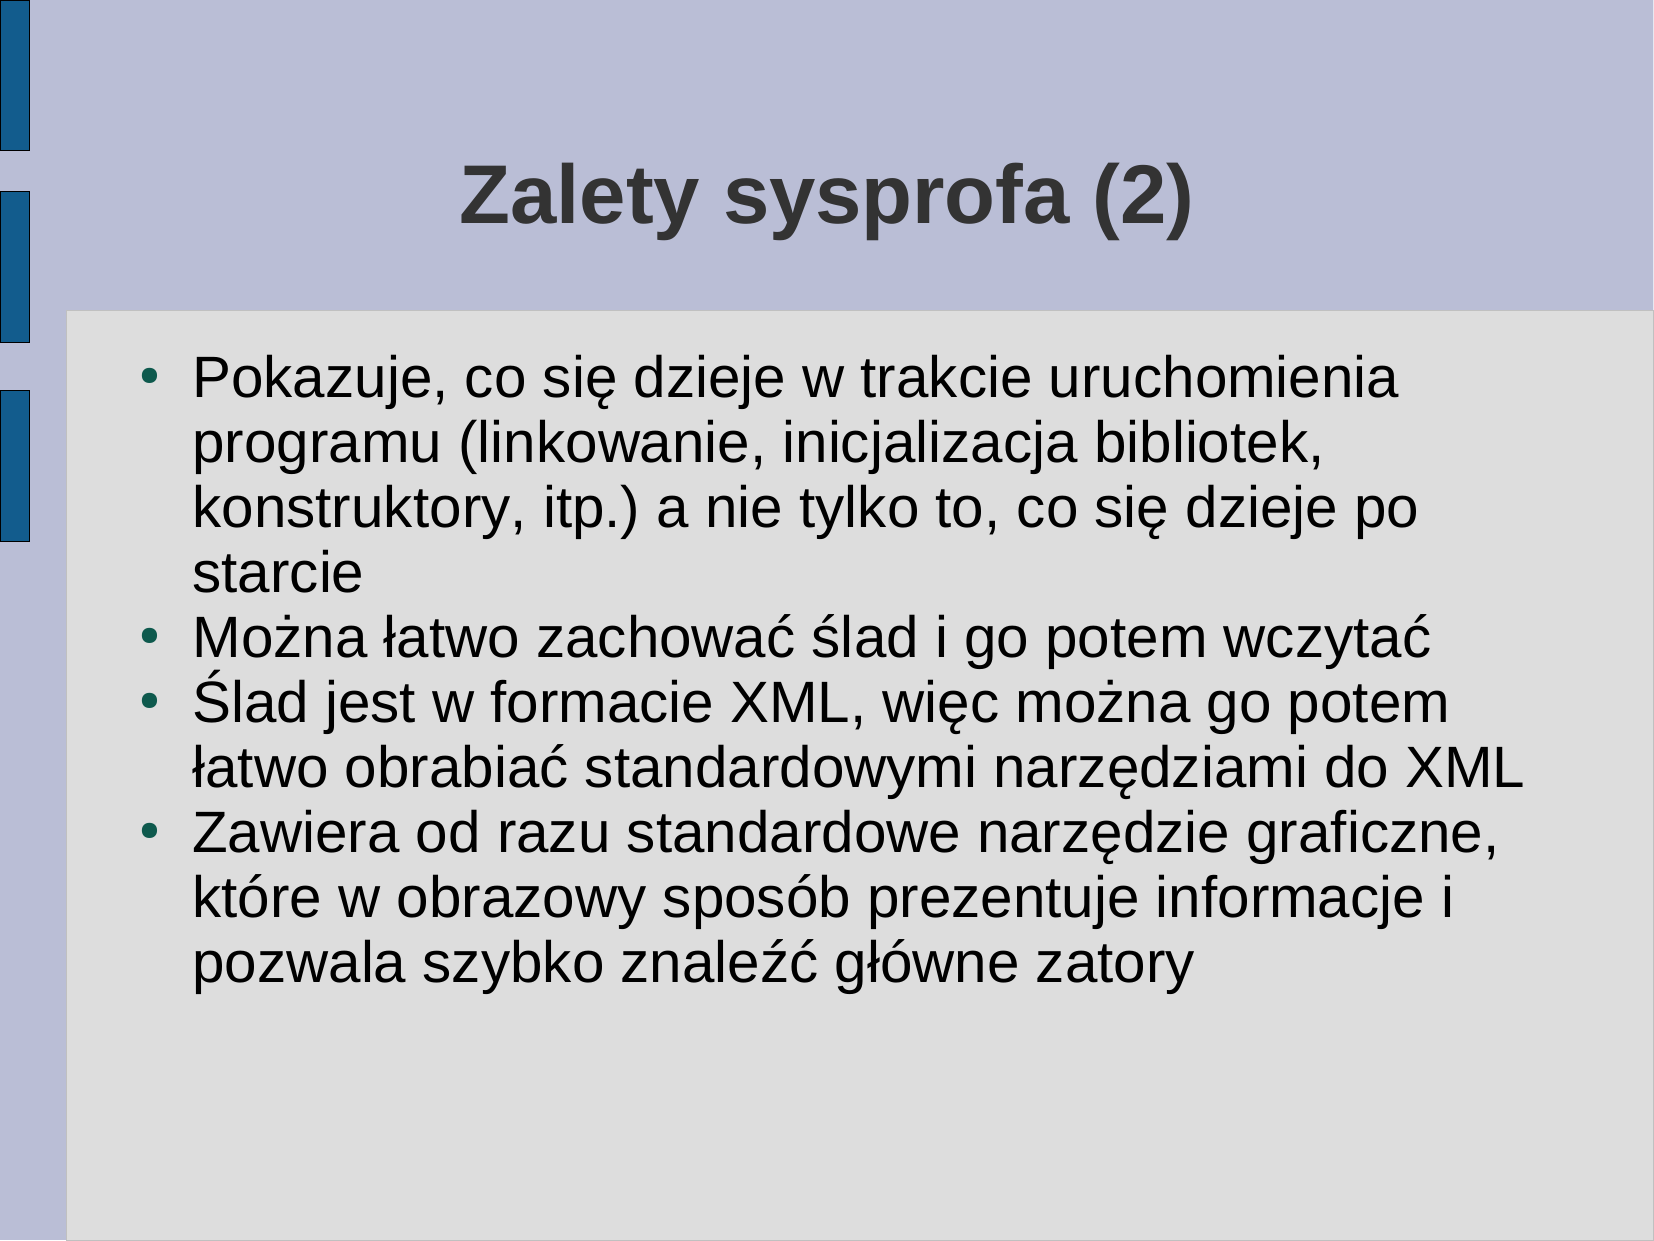

# Zalety sysprofa (2)
Pokazuje, co się dzieje w trakcie uruchomienia programu (linkowanie, inicjalizacja bibliotek, konstruktory, itp.) a nie tylko to, co się dzieje po starcie
Można łatwo zachować ślad i go potem wczytać
Ślad jest w formacie XML, więc można go potem łatwo obrabiać standardowymi narzędziami do XML
Zawiera od razu standardowe narzędzie graficzne, które w obrazowy sposób prezentuje informacje i pozwala szybko znaleźć główne zatory